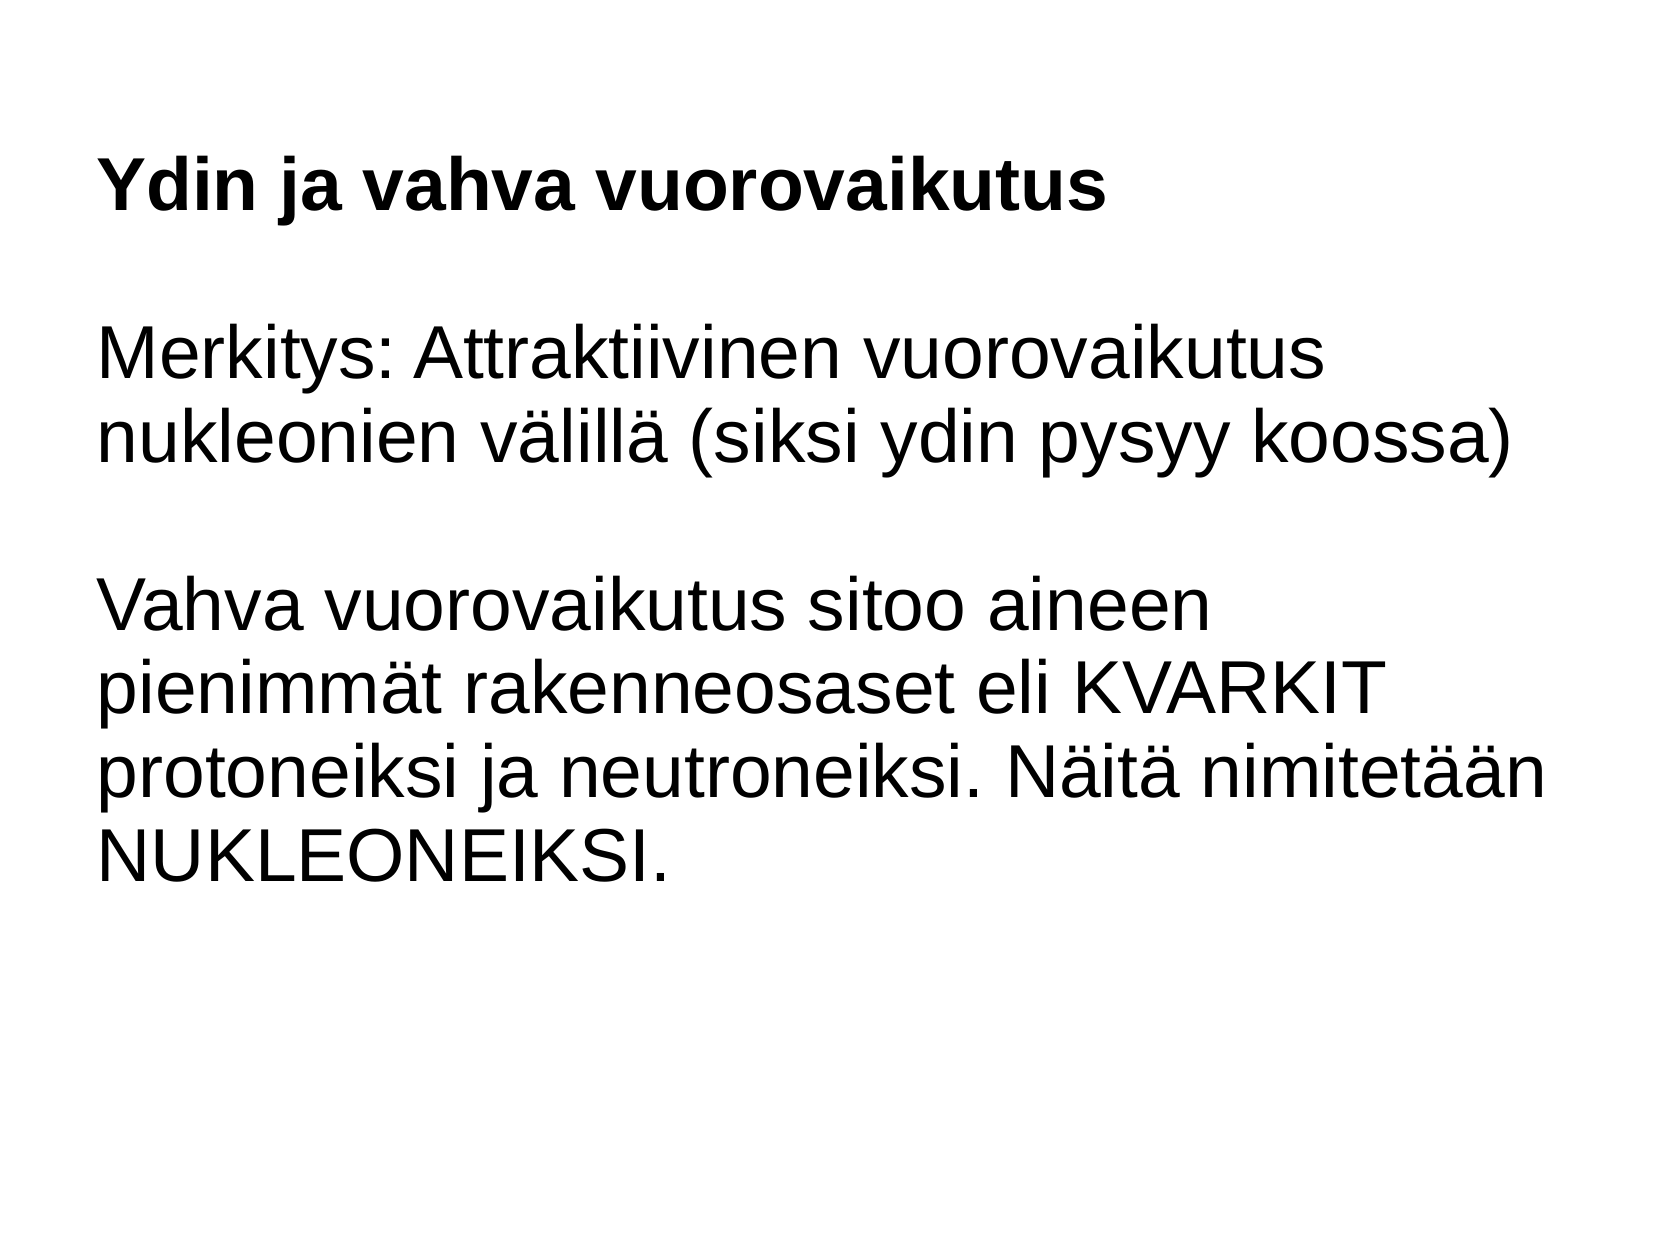

Ydin ja vahva vuorovaikutus
Merkitys: Attraktiivinen vuorovaikutus nukleonien välillä (siksi ydin pysyy koossa)
Vahva vuorovaikutus sitoo aineen pienimmät rakenneosaset eli KVARKIT protoneiksi ja neutroneiksi. Näitä nimitetään NUKLEONEIKSI.